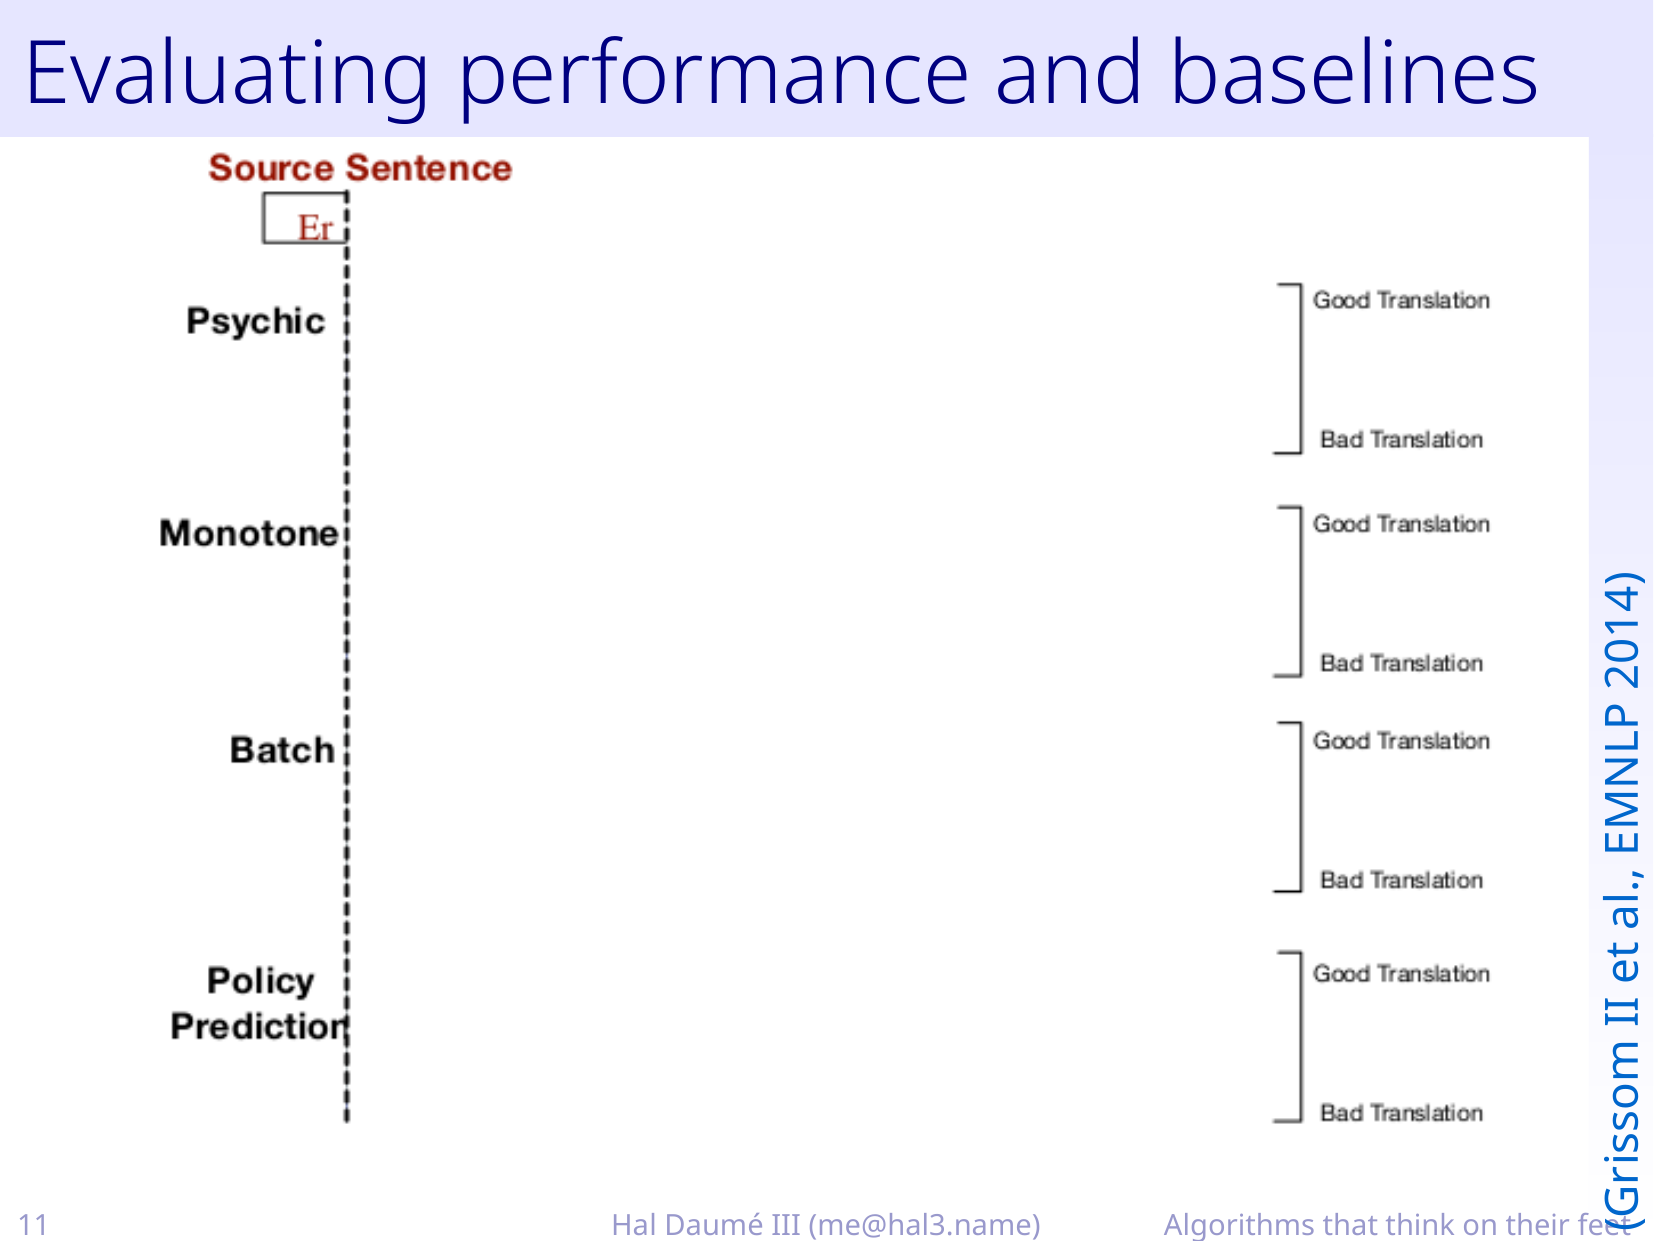

# Evaluating performance and baselines
(Grissom II et al., EMNLP 2014)